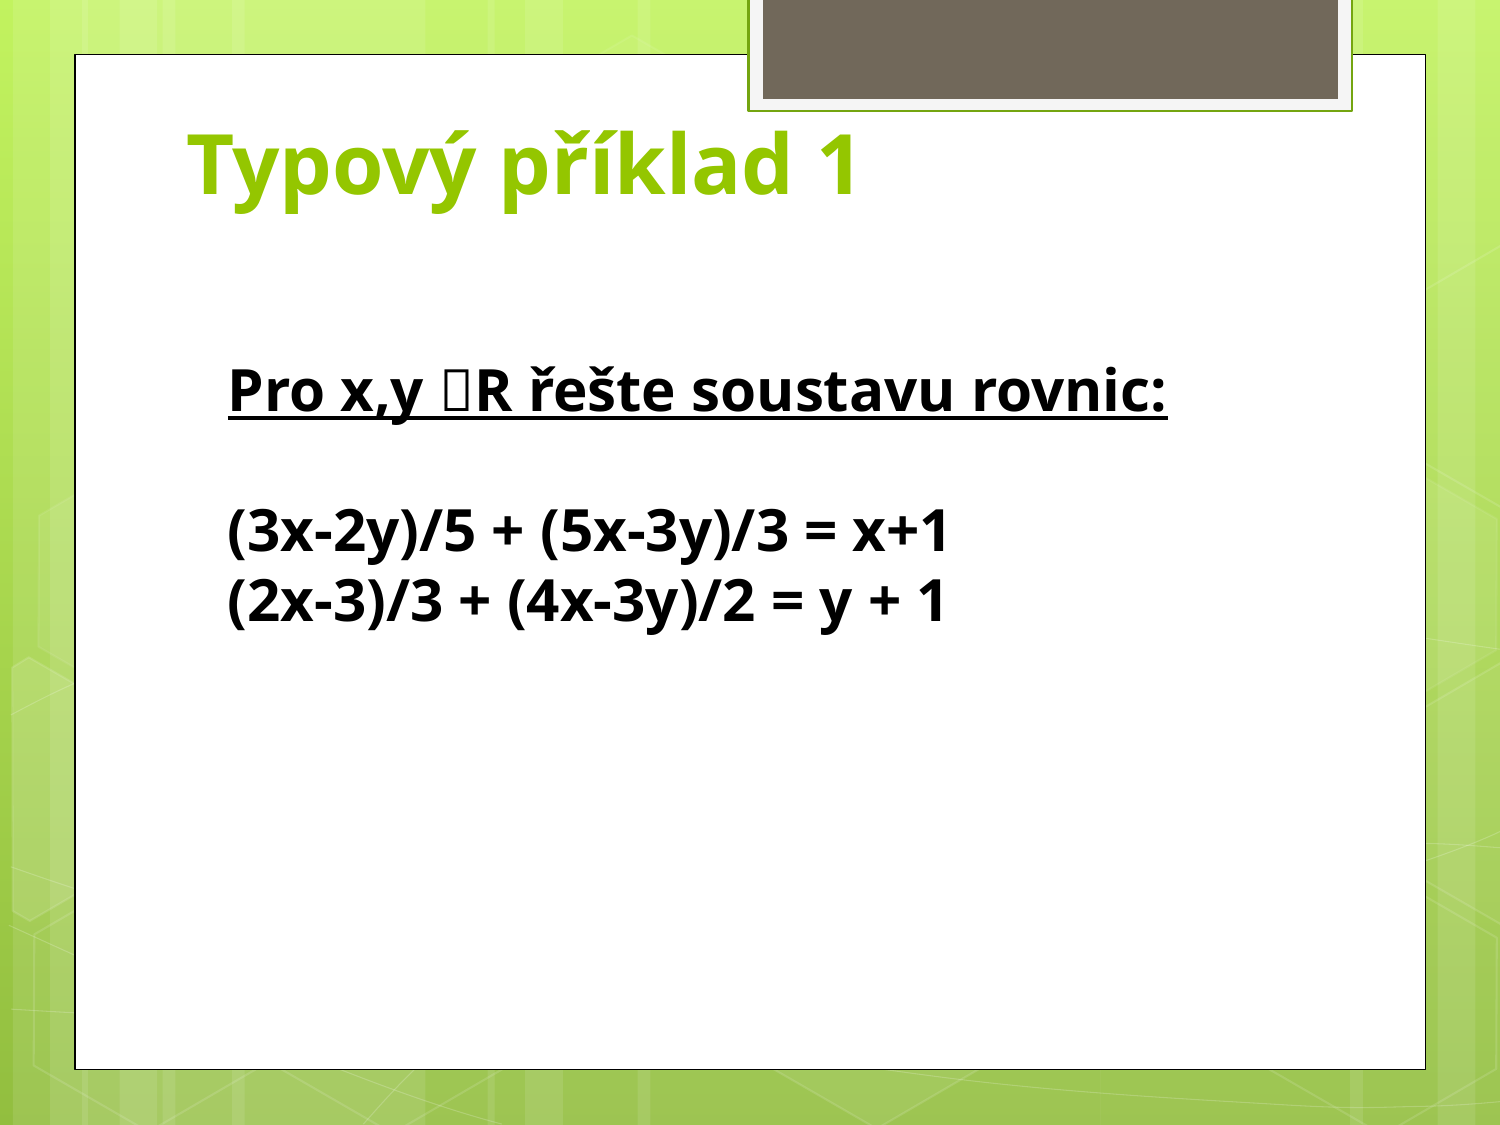

# Typový příklad 1
Pro x,y R řešte soustavu rovnic:
(3x-2y)/5 + (5x-3y)/3 = x+1
(2x-3)/3 + (4x-3y)/2 = y + 1